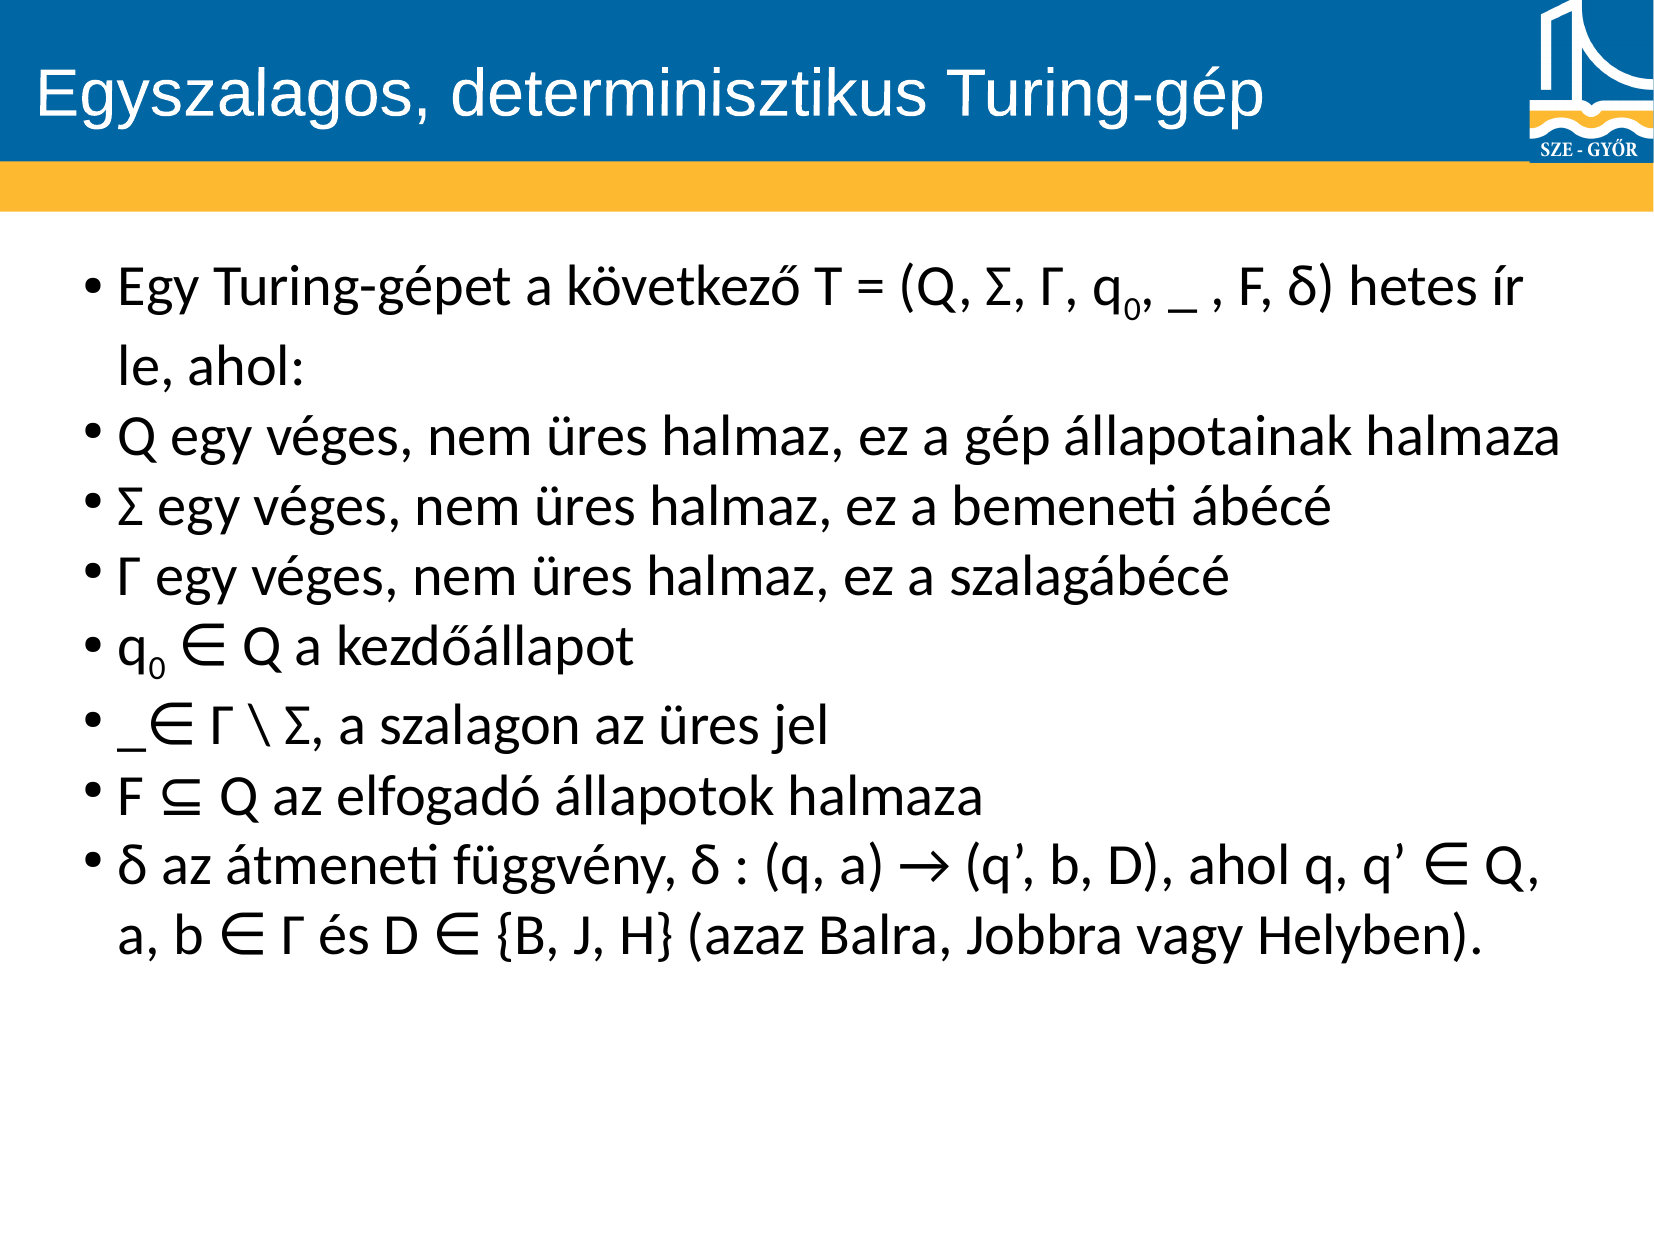

Egyszalagos, determinisztikus Turing-gép
Egy Turing-gépet a következő T = (Q, Σ, Γ, q0, _ , F, δ) hetes ír le, ahol:
Q egy véges, nem üres halmaz, ez a gép állapotainak halmaza
Σ egy véges, nem üres halmaz, ez a bemeneti ábécé
Γ egy véges, nem üres halmaz, ez a szalagábécé
q0 ∈ Q a kezdőállapot
_∈ Γ \ Σ, a szalagon az üres jel
F ⊆ Q az elfogadó állapotok halmaza
δ az átmeneti függvény, δ : (q, a) → (q’, b, D), ahol q, q’ ∈ Q, a, b ∈ Γ és D ∈ {B, J, H} (azaz Balra, Jobbra vagy Helyben).